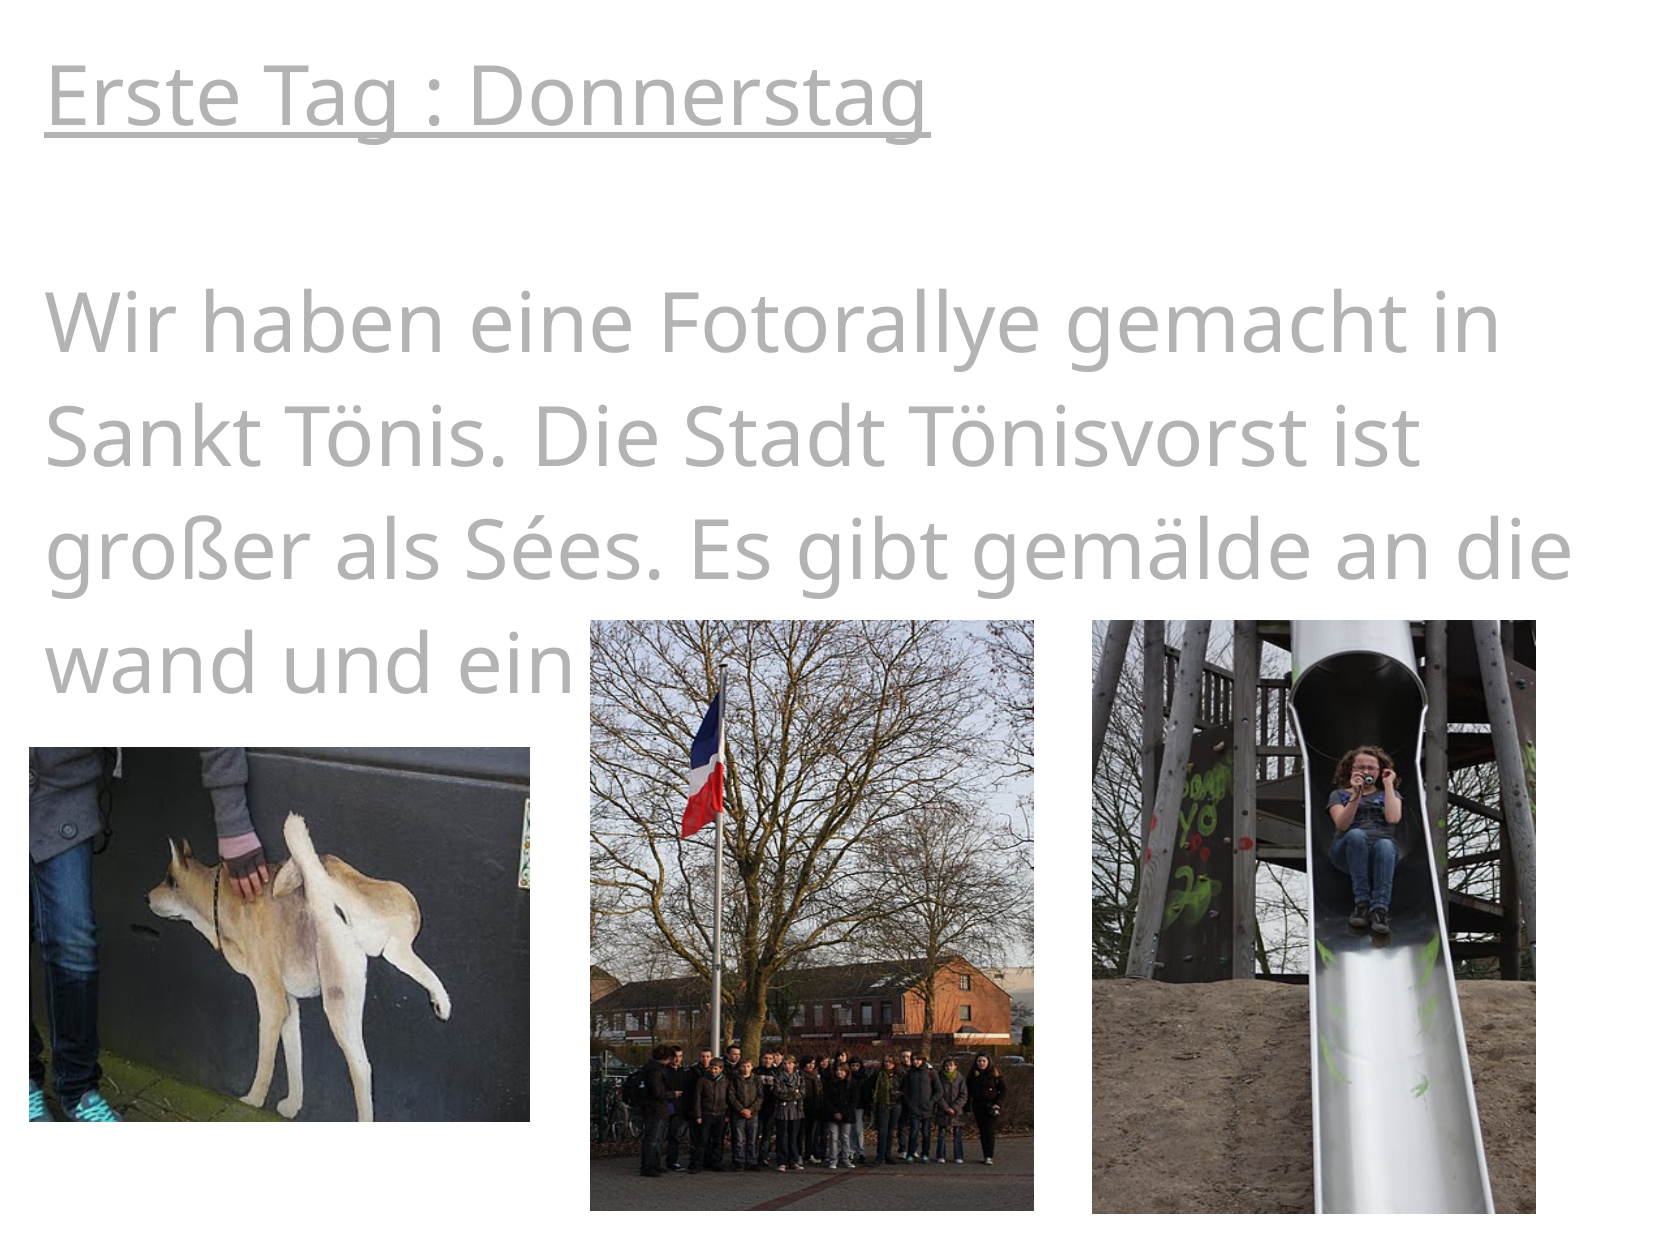

Erste Tag : Donnerstag
Wir haben eine Fotorallye gemacht in Sankt Tönis. Die Stadt Tönisvorst ist großer als Sées. Es gibt gemälde an die wand und ein groß Park.